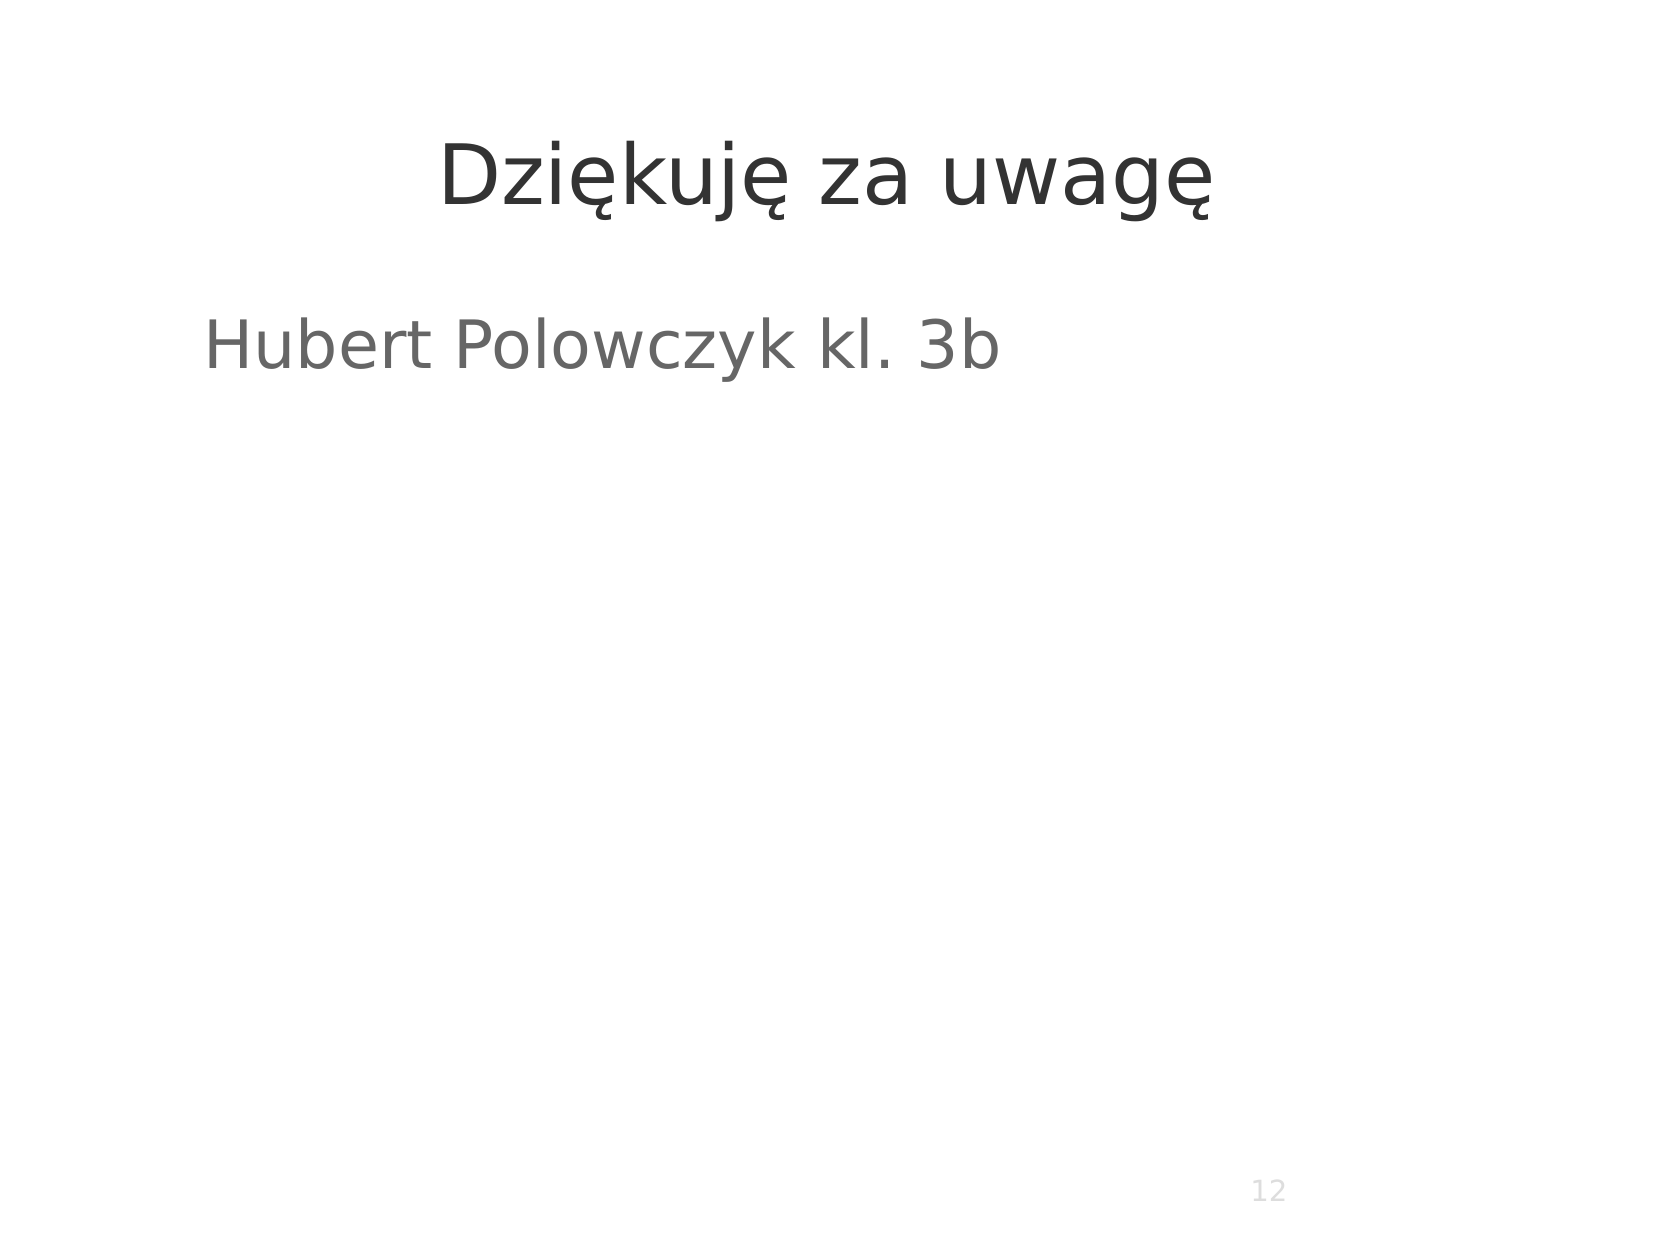

# Dziękuję za uwagę
Hubert Polowczyk kl. 3b